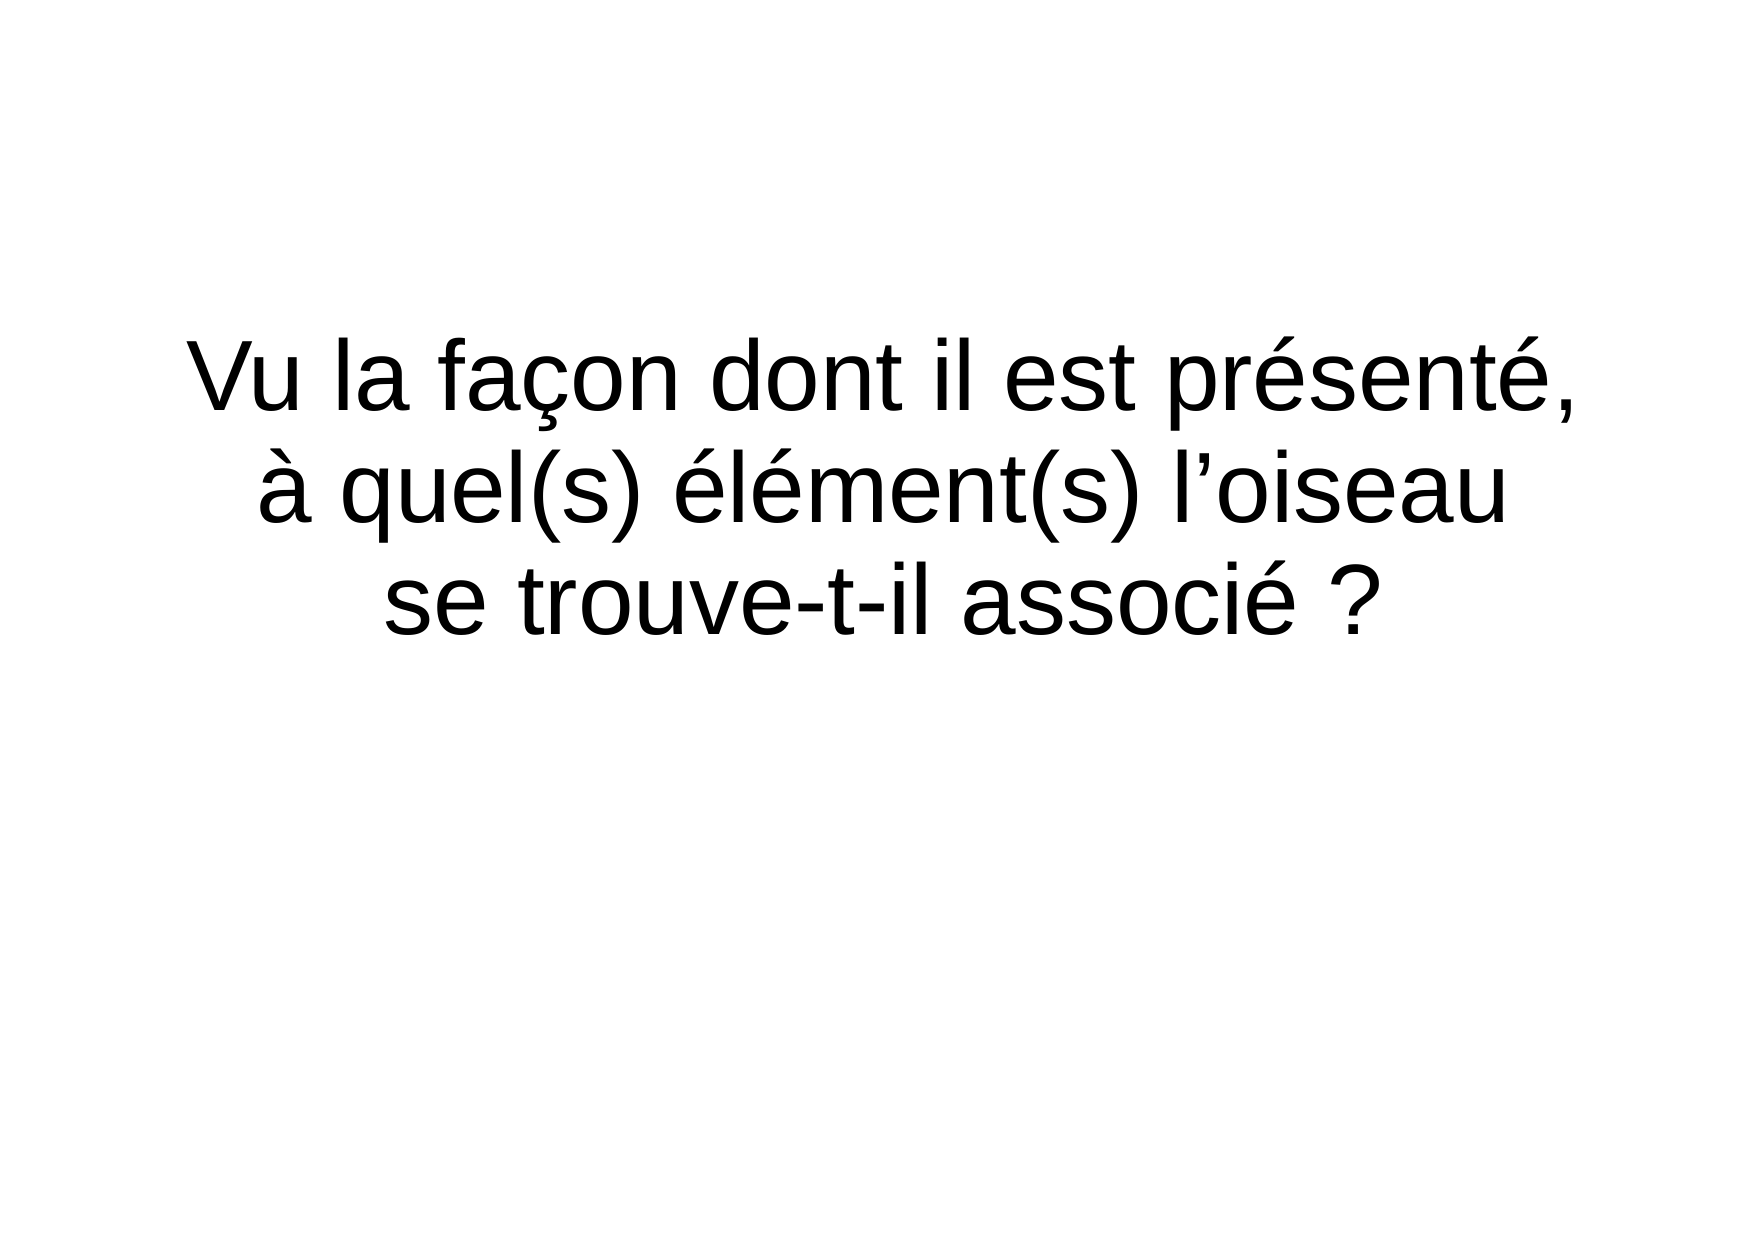

Vu la façon dont il est présenté,
à quel(s) élément(s) l’oiseau
se trouve-t-il associé ?